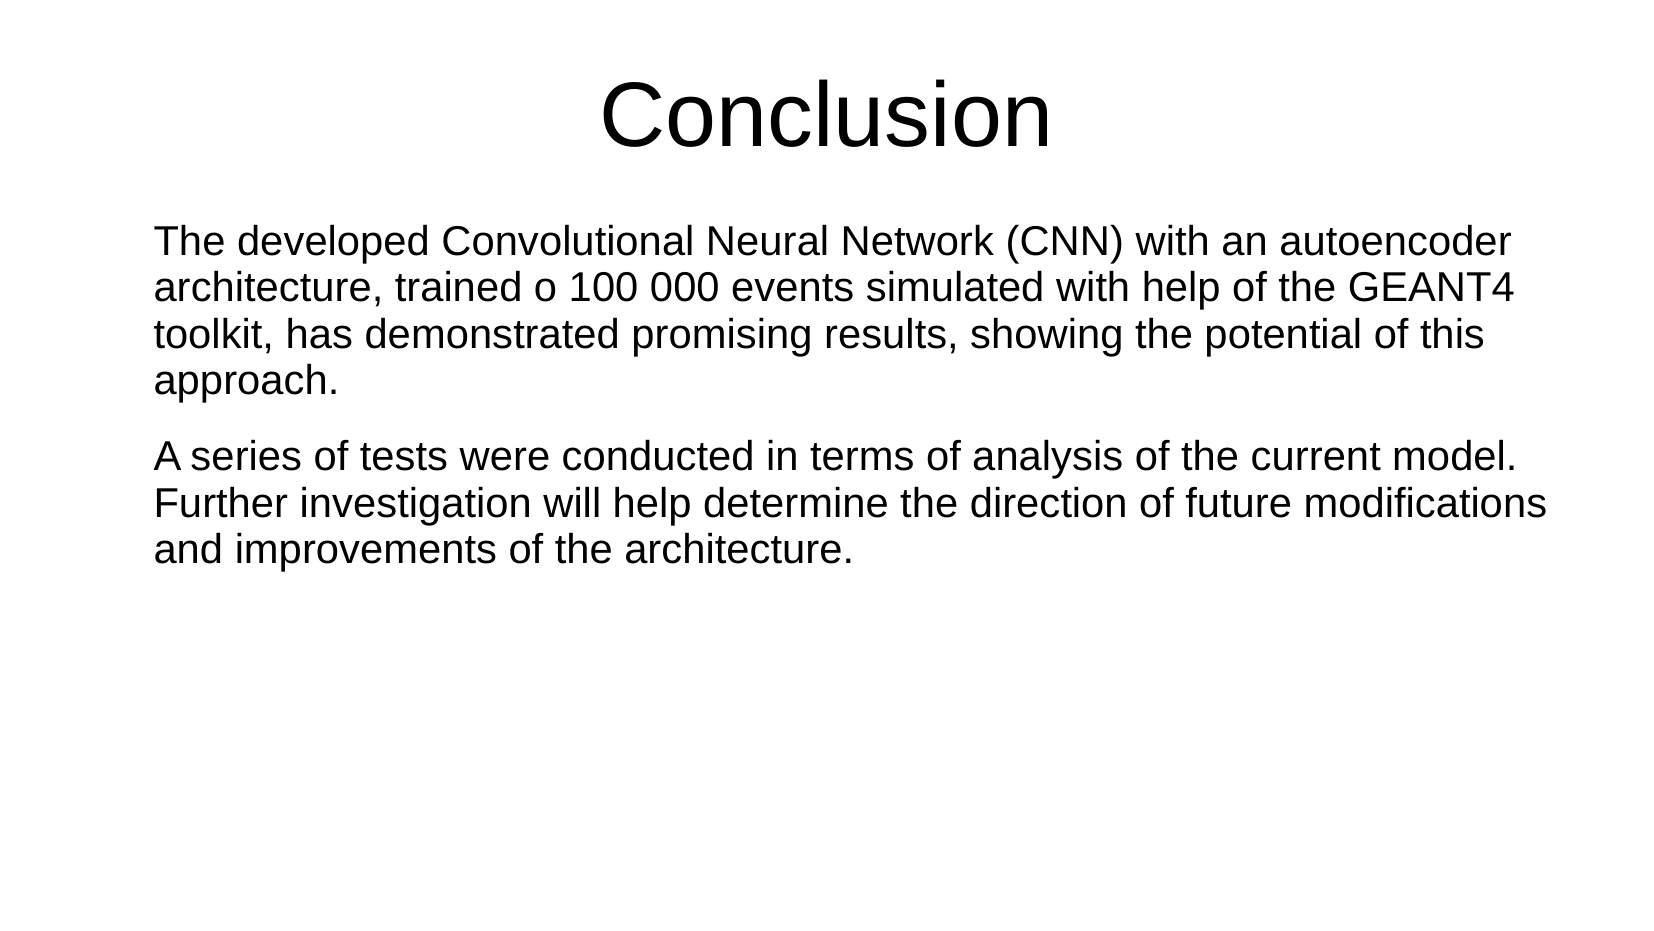

# Conclusion
The developed Convolutional Neural Network (CNN) with an autoencoder architecture, trained o 100 000 events simulated with help of the GEANT4 toolkit, has demonstrated promising results, showing the potential of this approach.
A series of tests were conducted in terms of analysis of the current model. Further investigation will help determine the direction of future modifications and improvements of the architecture.